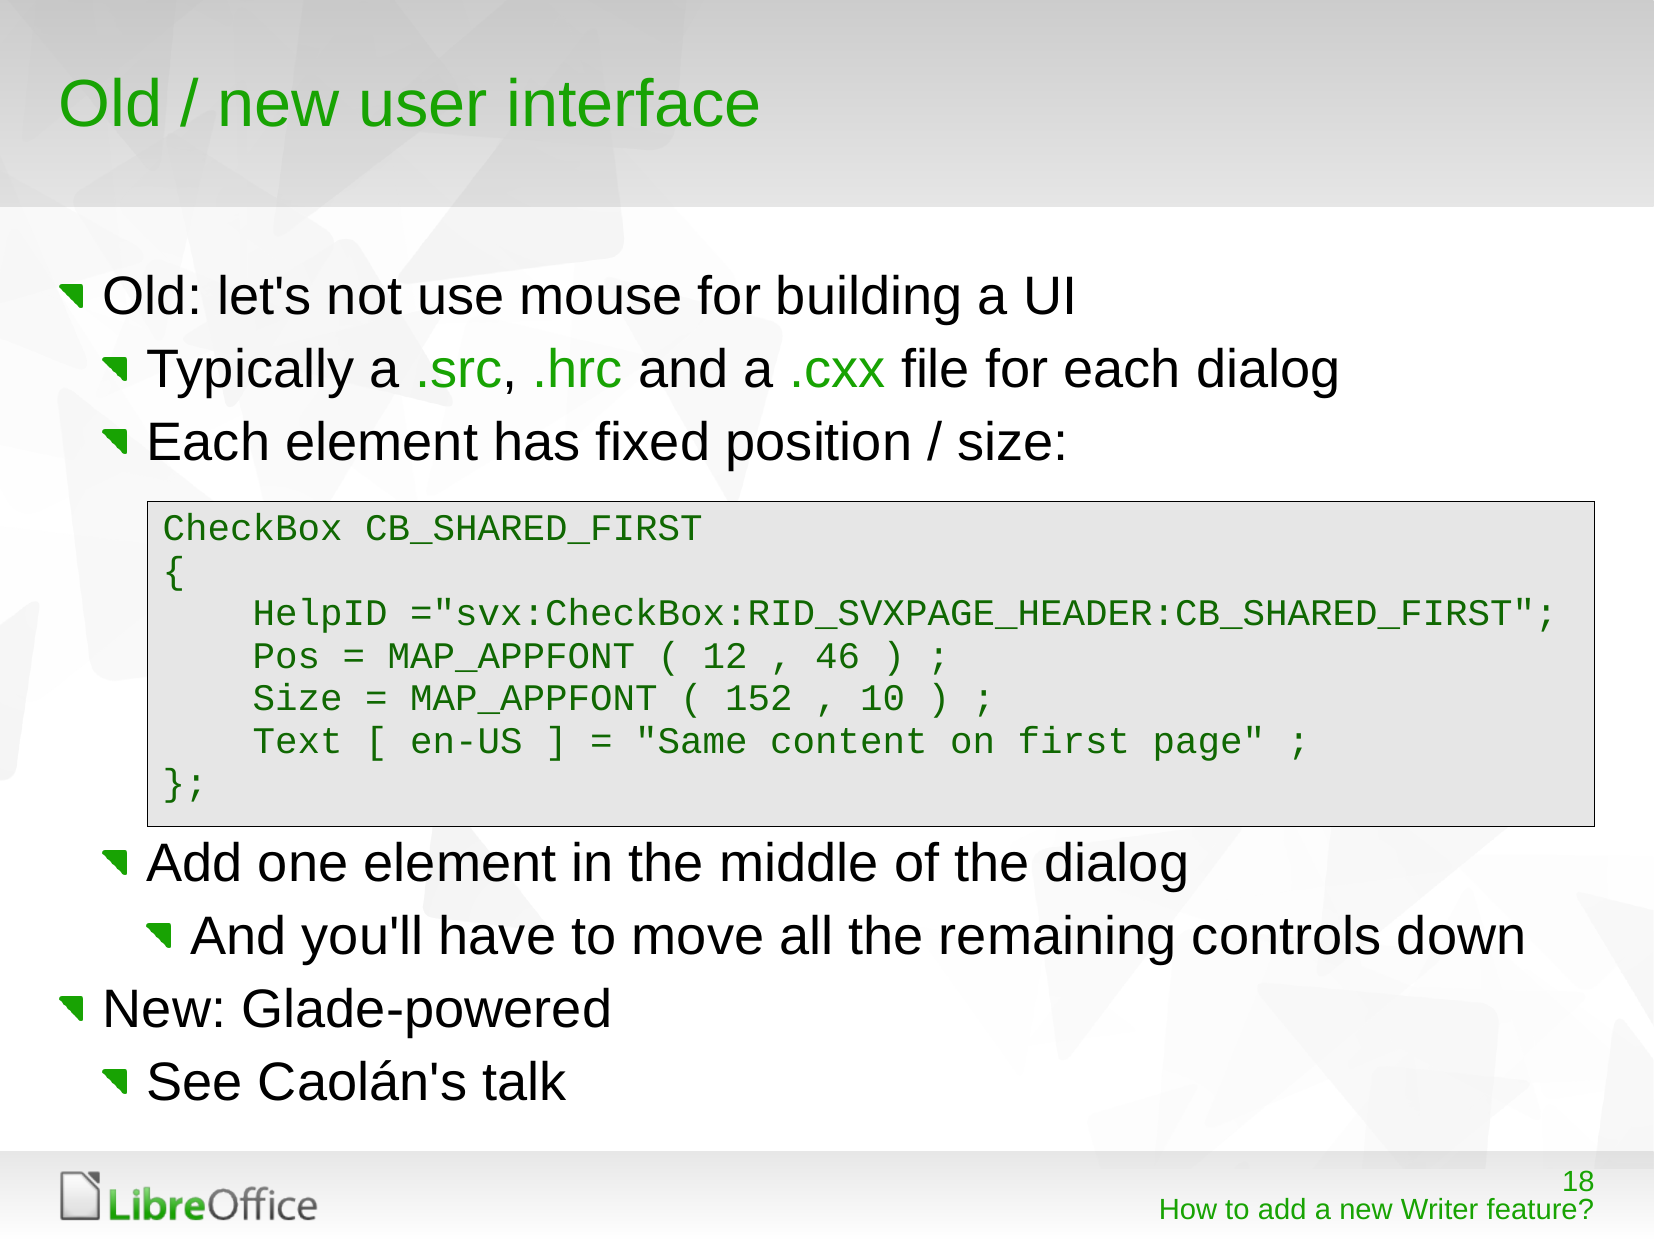

# Old / new user interface
Old: let's not use mouse for building a UI
Typically a .src, .hrc and a .cxx file for each dialog
Each element has fixed position / size:
Add one element in the middle of the dialog
And you'll have to move all the remaining controls down
New: Glade-powered
See Caolán's talk
CheckBox CB_SHARED_FIRST
{
 HelpID ="svx:CheckBox:RID_SVXPAGE_HEADER:CB_SHARED_FIRST";
 Pos = MAP_APPFONT ( 12 , 46 ) ;
 Size = MAP_APPFONT ( 152 , 10 ) ;
 Text [ en-US ] = "Same content on first page" ;
};
18
How to add a new Writer feature?